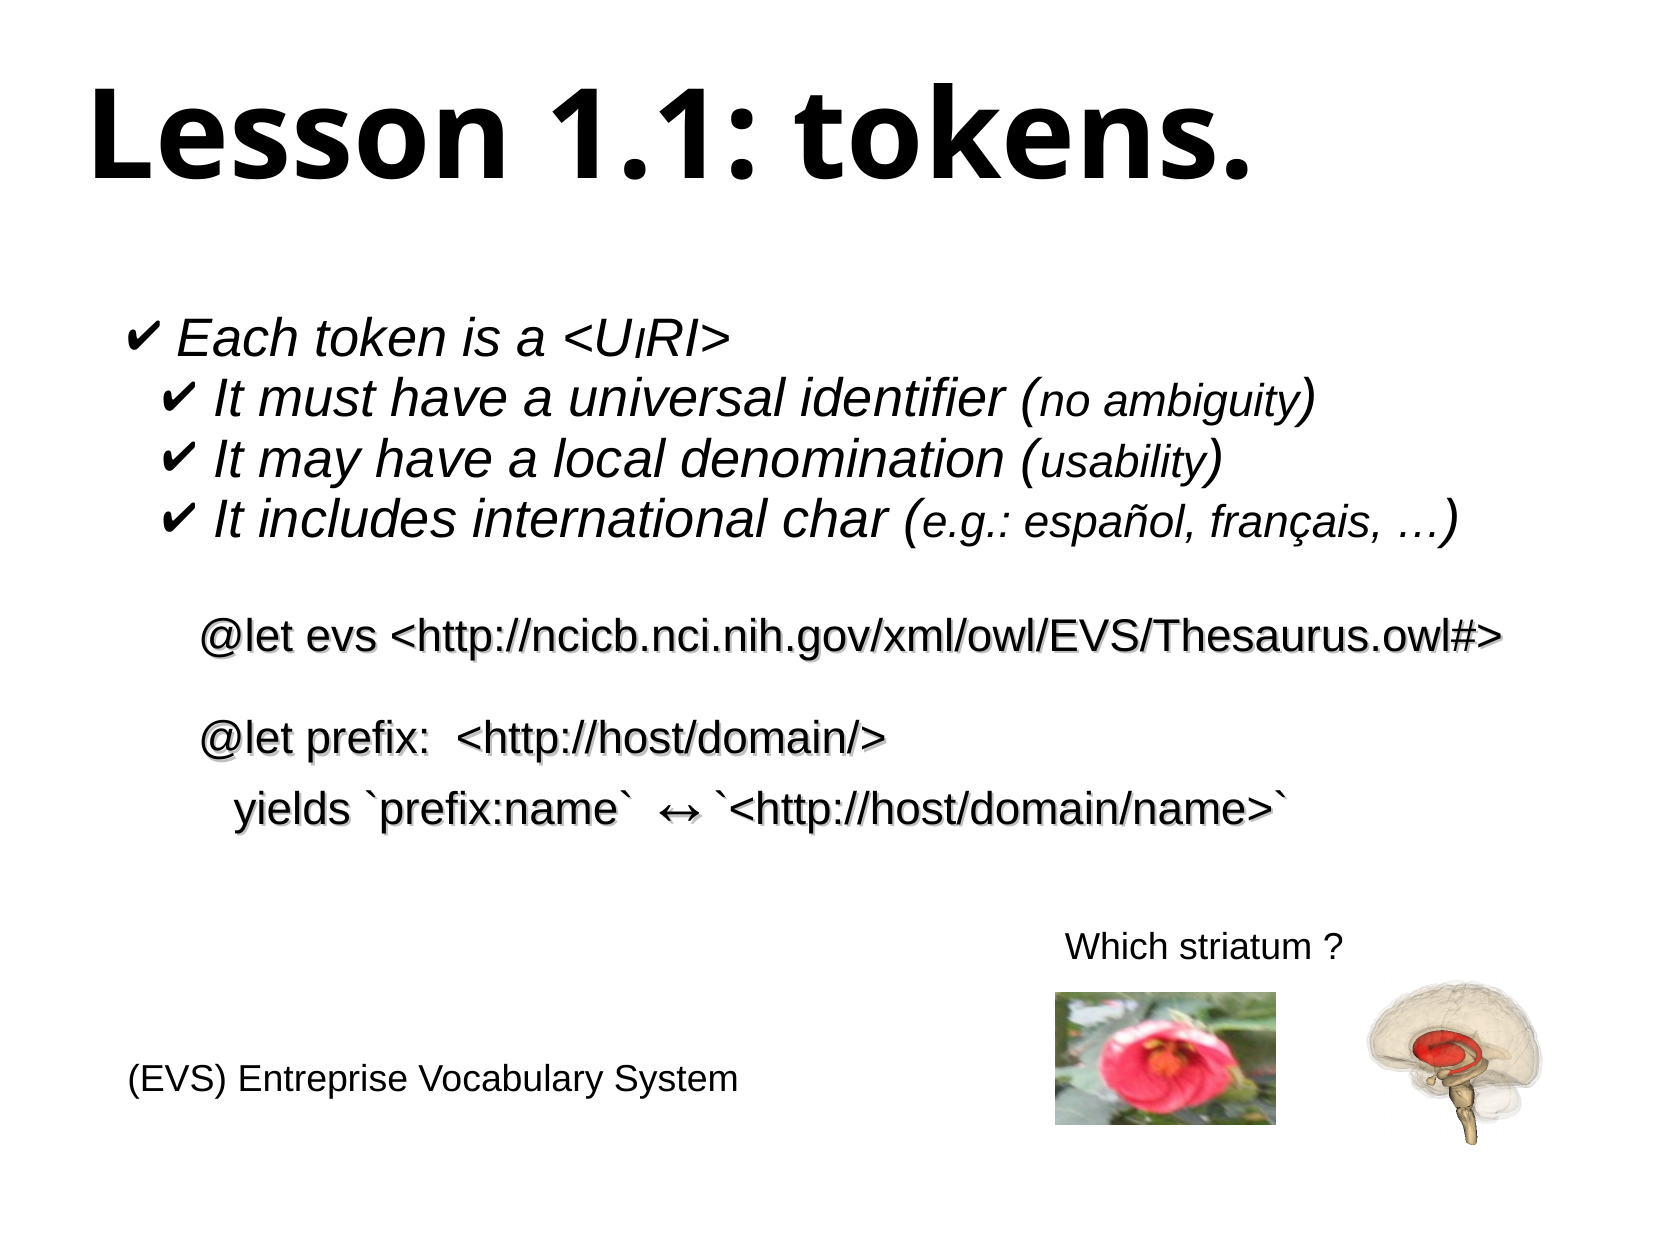

Lesson 1.1: tokens.
 Each token is a <UIRI>
 It must have a universal identifier (no ambiguity)
 It may have a local denomination (usability)
 It includes international char (e.g.: español, français, …)
@let evs <http://ncicb.nci.nih.gov/xml/owl/EVS/Thesaurus.owl#>
@let prefix: <http://host/domain/>
yields `prefix:name` ↔`<http://host/domain/name>`
Which striatum ?
(EVS) Entreprise Vocabulary System